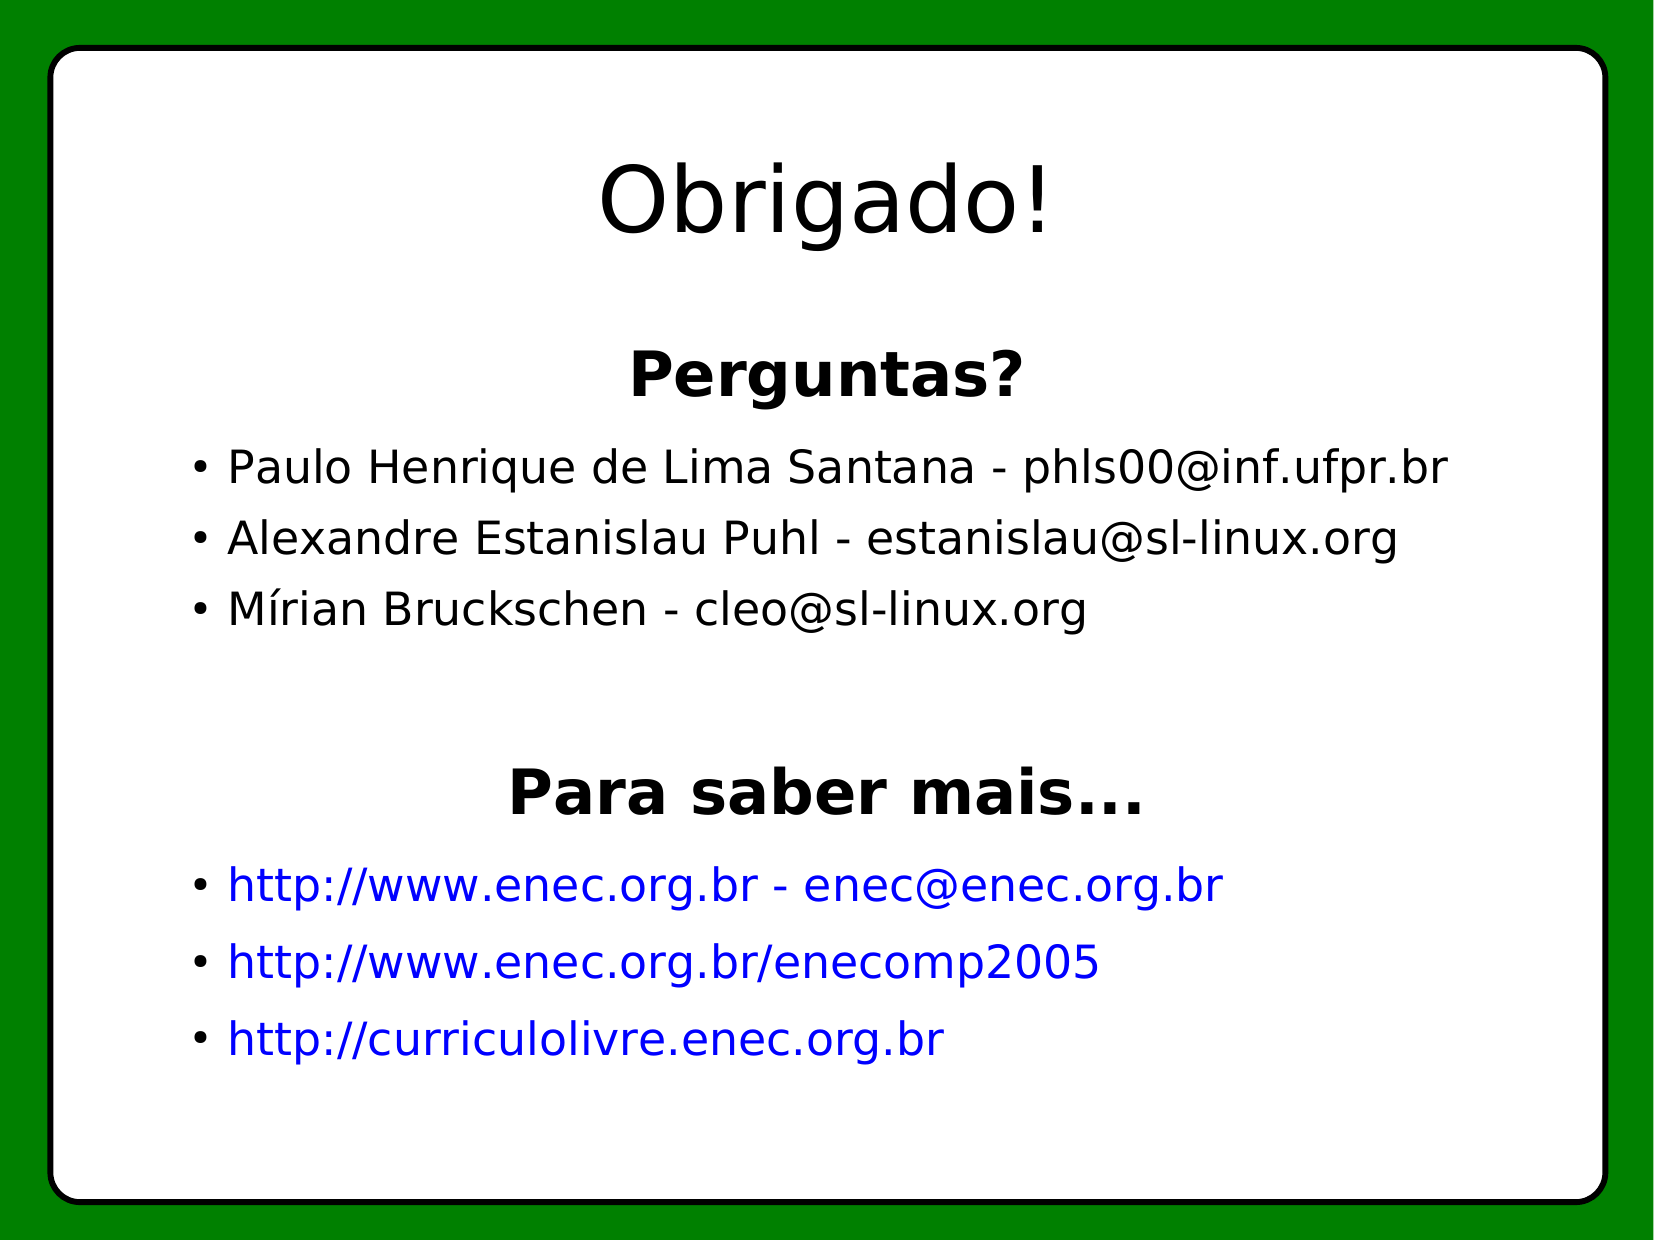

# Obrigado!
Perguntas?
Paulo Henrique de Lima Santana - phls00@inf.ufpr.br
Alexandre Estanislau Puhl - estanislau@sl-linux.org
Mírian Bruckschen - cleo@sl-linux.org
Para saber mais...
http://www.enec.org.br - enec@enec.org.br
http://www.enec.org.br/enecomp2005
http://curriculolivre.enec.org.br